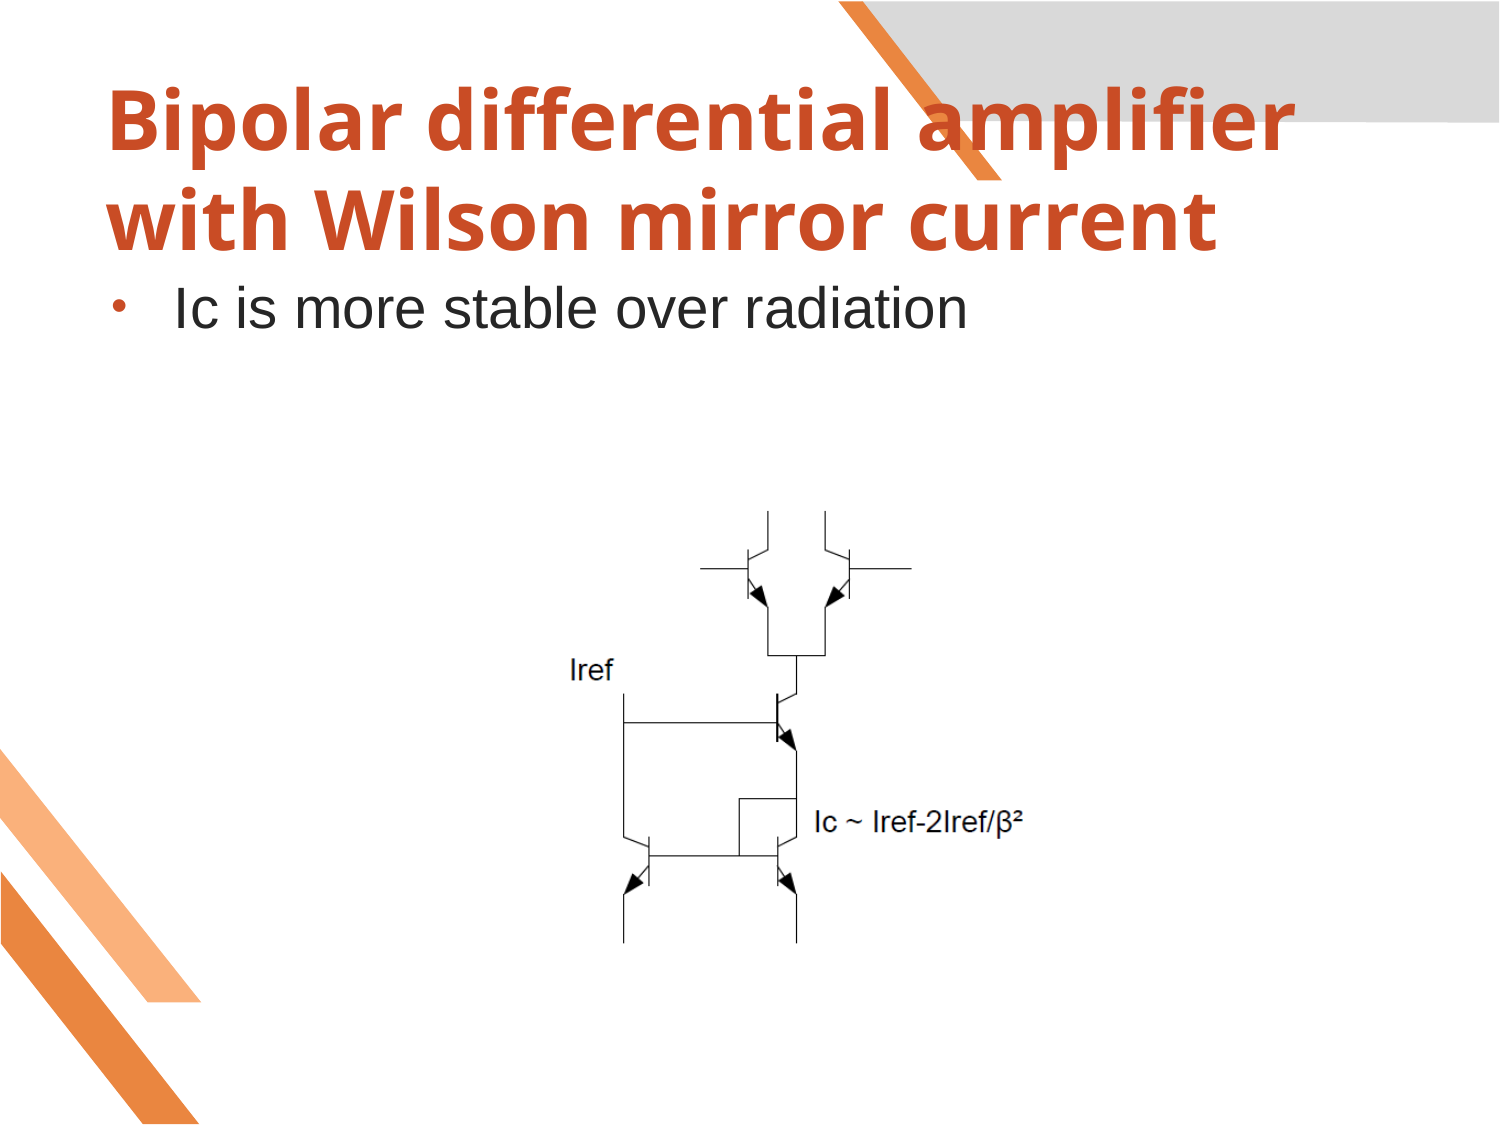

# Bipolar differential amplifier with Wilson mirror current
Ic is more stable over radiation